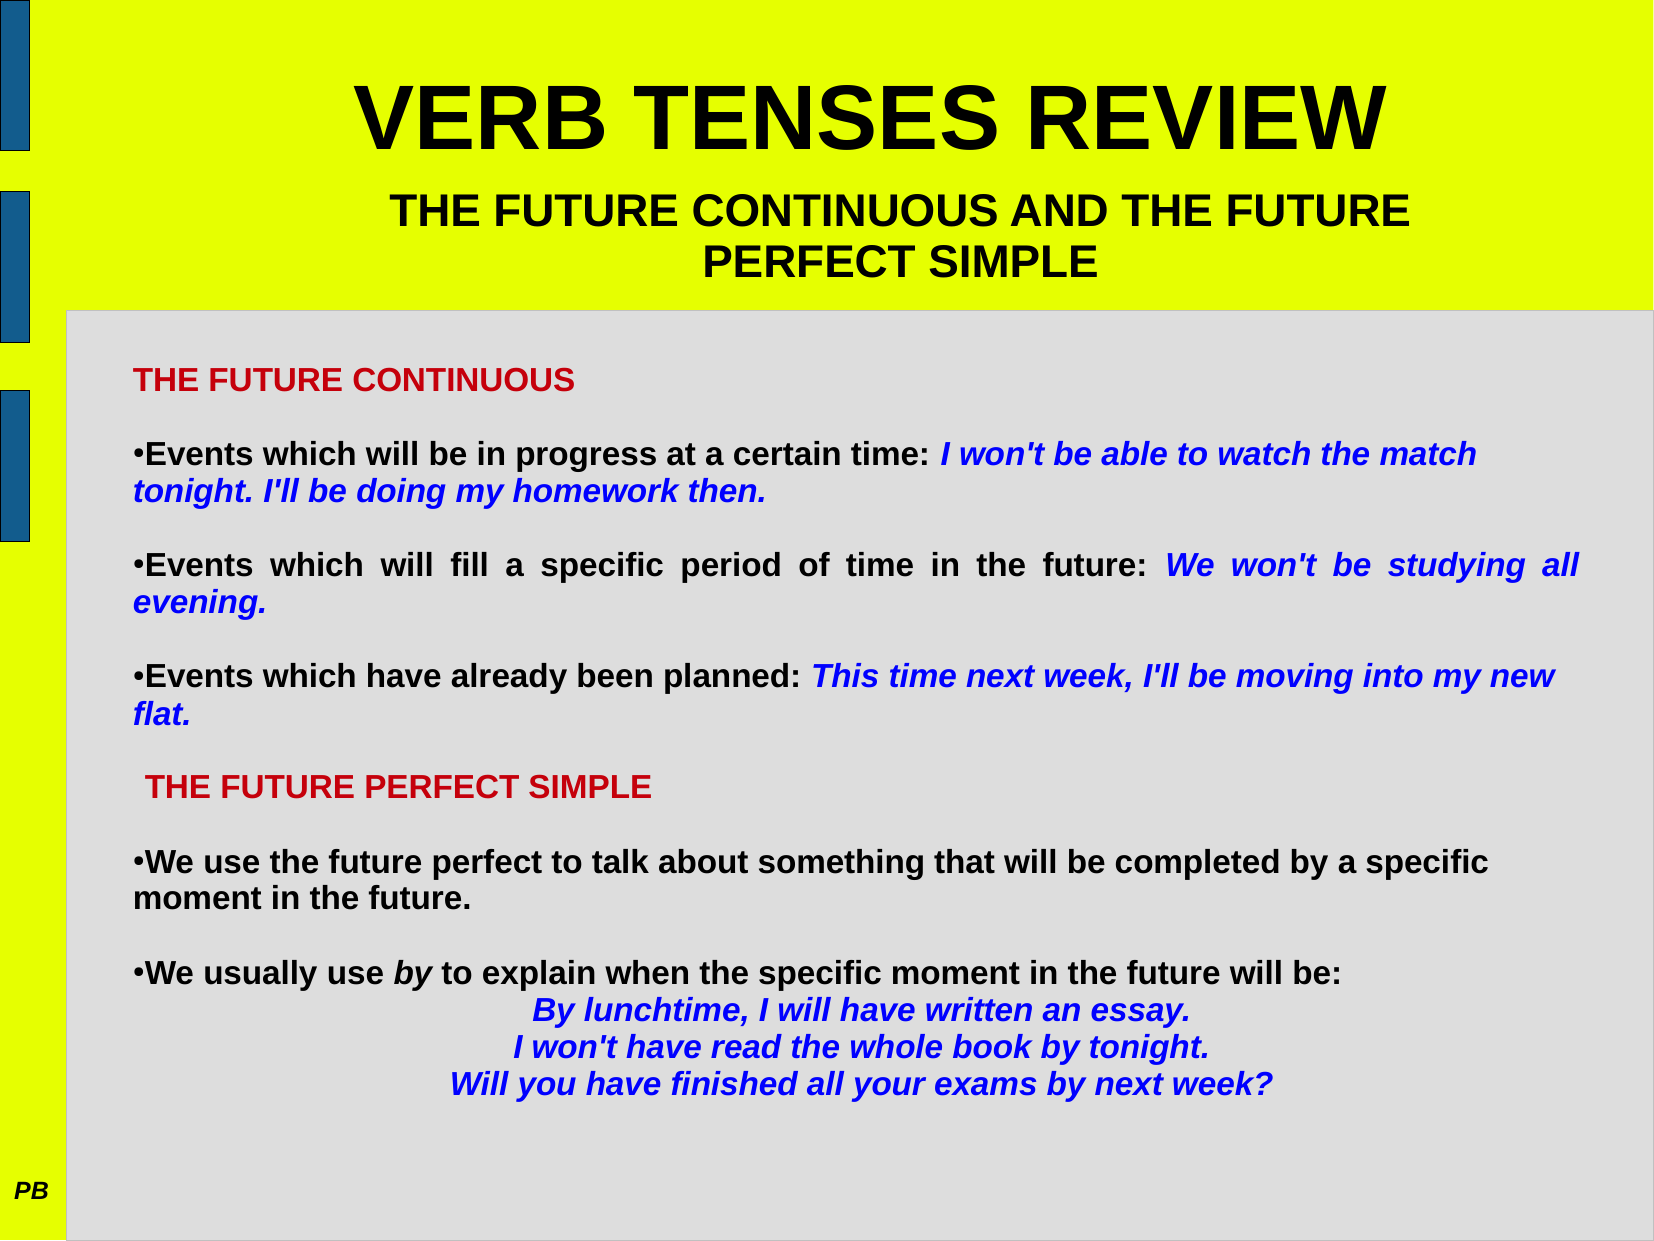

VERB TENSES REVIEW
THE FUTURE CONTINUOUS AND THE FUTURE PERFECT SIMPLE
THE FUTURE CONTINUOUS
Events which will be in progress at a certain time: I won't be able to watch the match tonight. I'll be doing my homework then.
Events which will fill a specific period of time in the future: We won't be studying all evening.
Events which have already been planned: This time next week, I'll be moving into my new flat.
THE FUTURE PERFECT SIMPLE
We use the future perfect to talk about something that will be completed by a specific moment in the future.
We usually use by to explain when the specific moment in the future will be:
By lunchtime, I will have written an essay.
I won't have read the whole book by tonight.
Will you have finished all your exams by next week?
PB